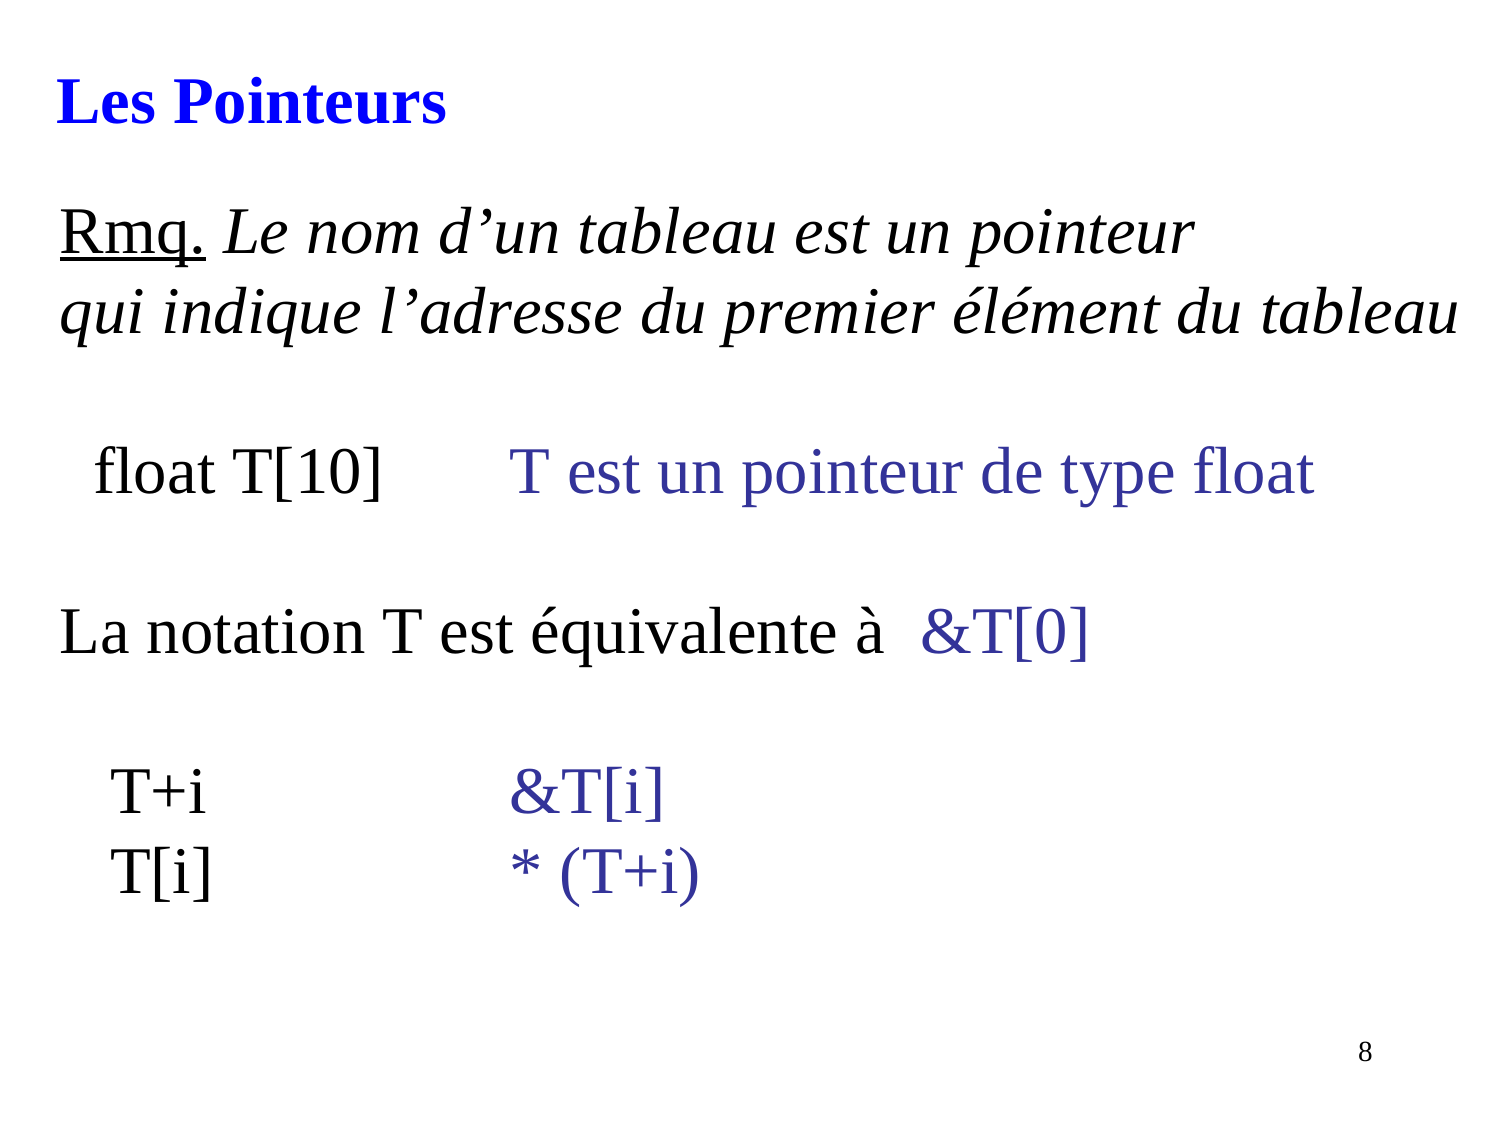

Les Pointeurs
Rmq. Le nom d’un tableau est un pointeur
qui indique l’adresse du premier élément du tableau
 float T[10] 	T est un pointeur de type float
La notation T est équivalente à &T[0]
 T+i			&T[i]
 T[i]		* (T+i)
8